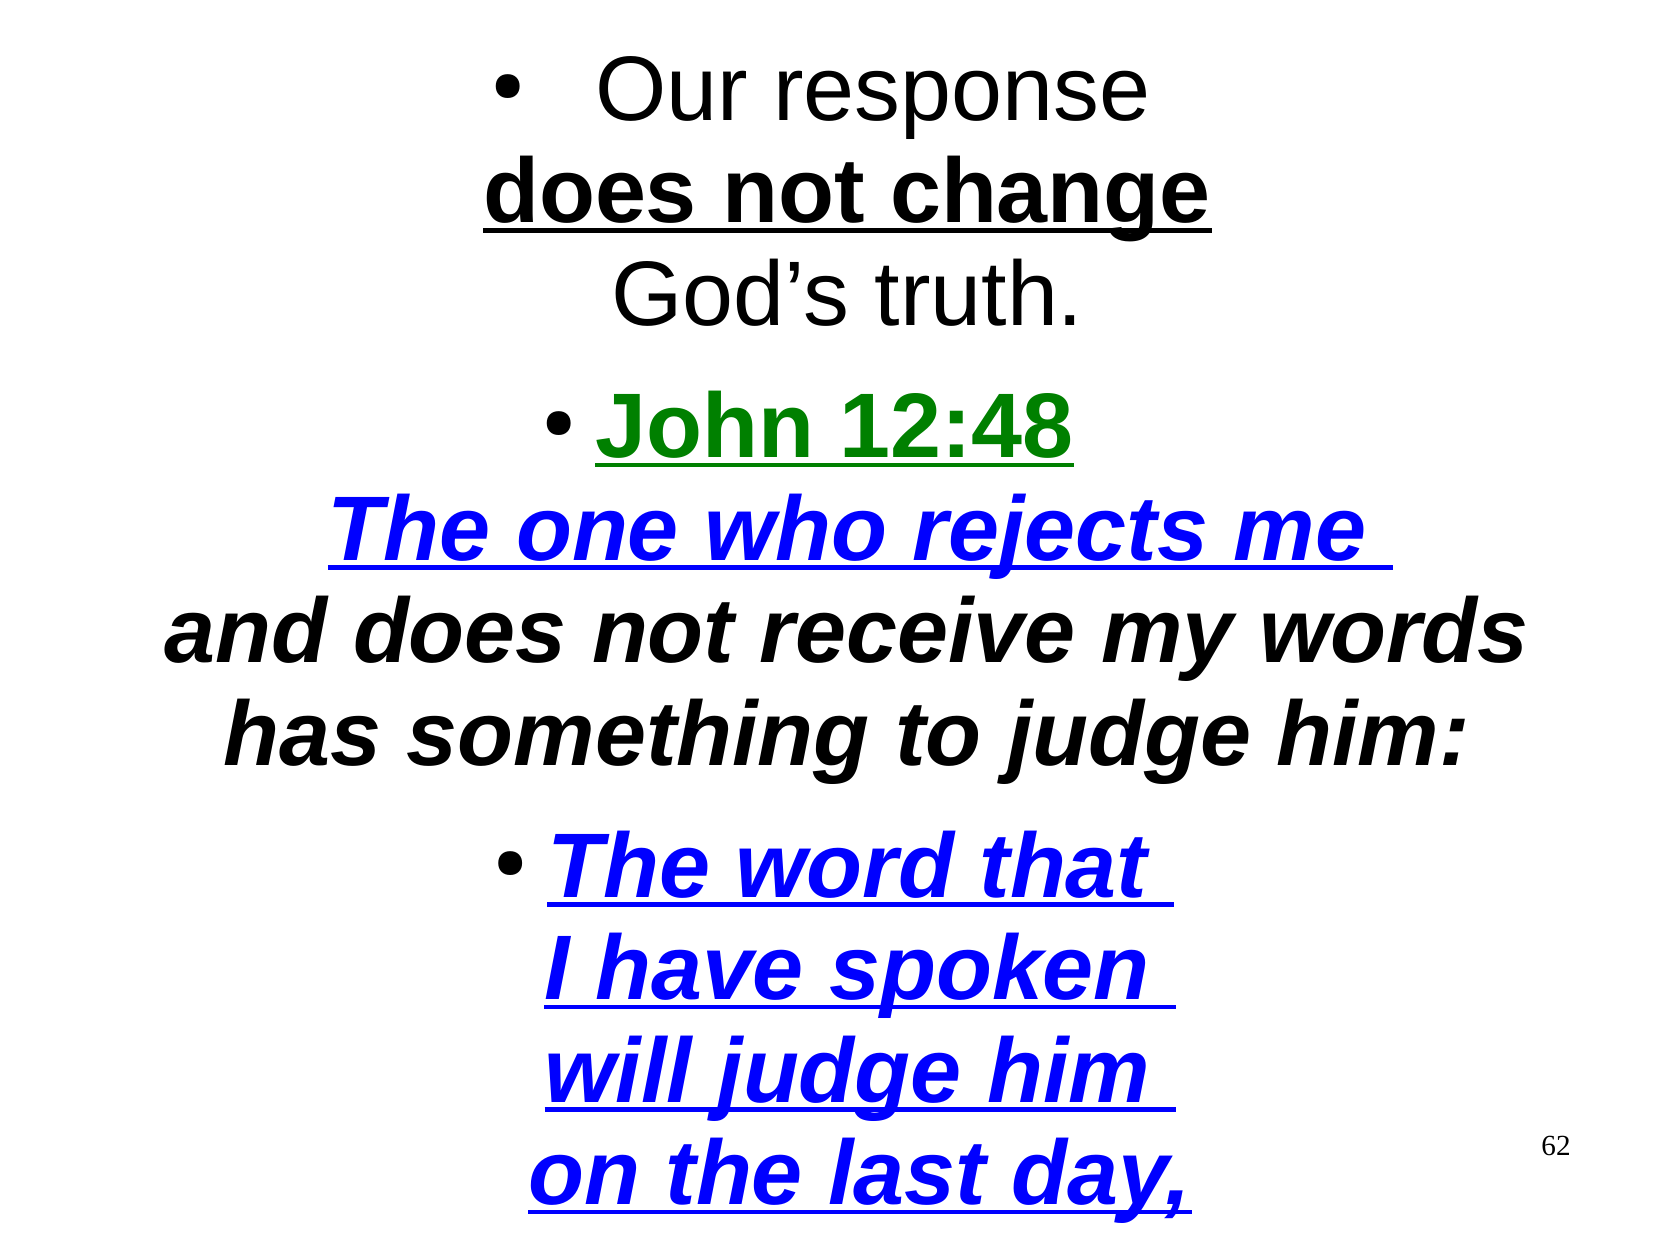

# Our response does not change God’s truth.
John 12:48
The one who rejects me
and does not receive my words
has something to judge him:
The word that
I have spoken
will judge him
on the last day,
62